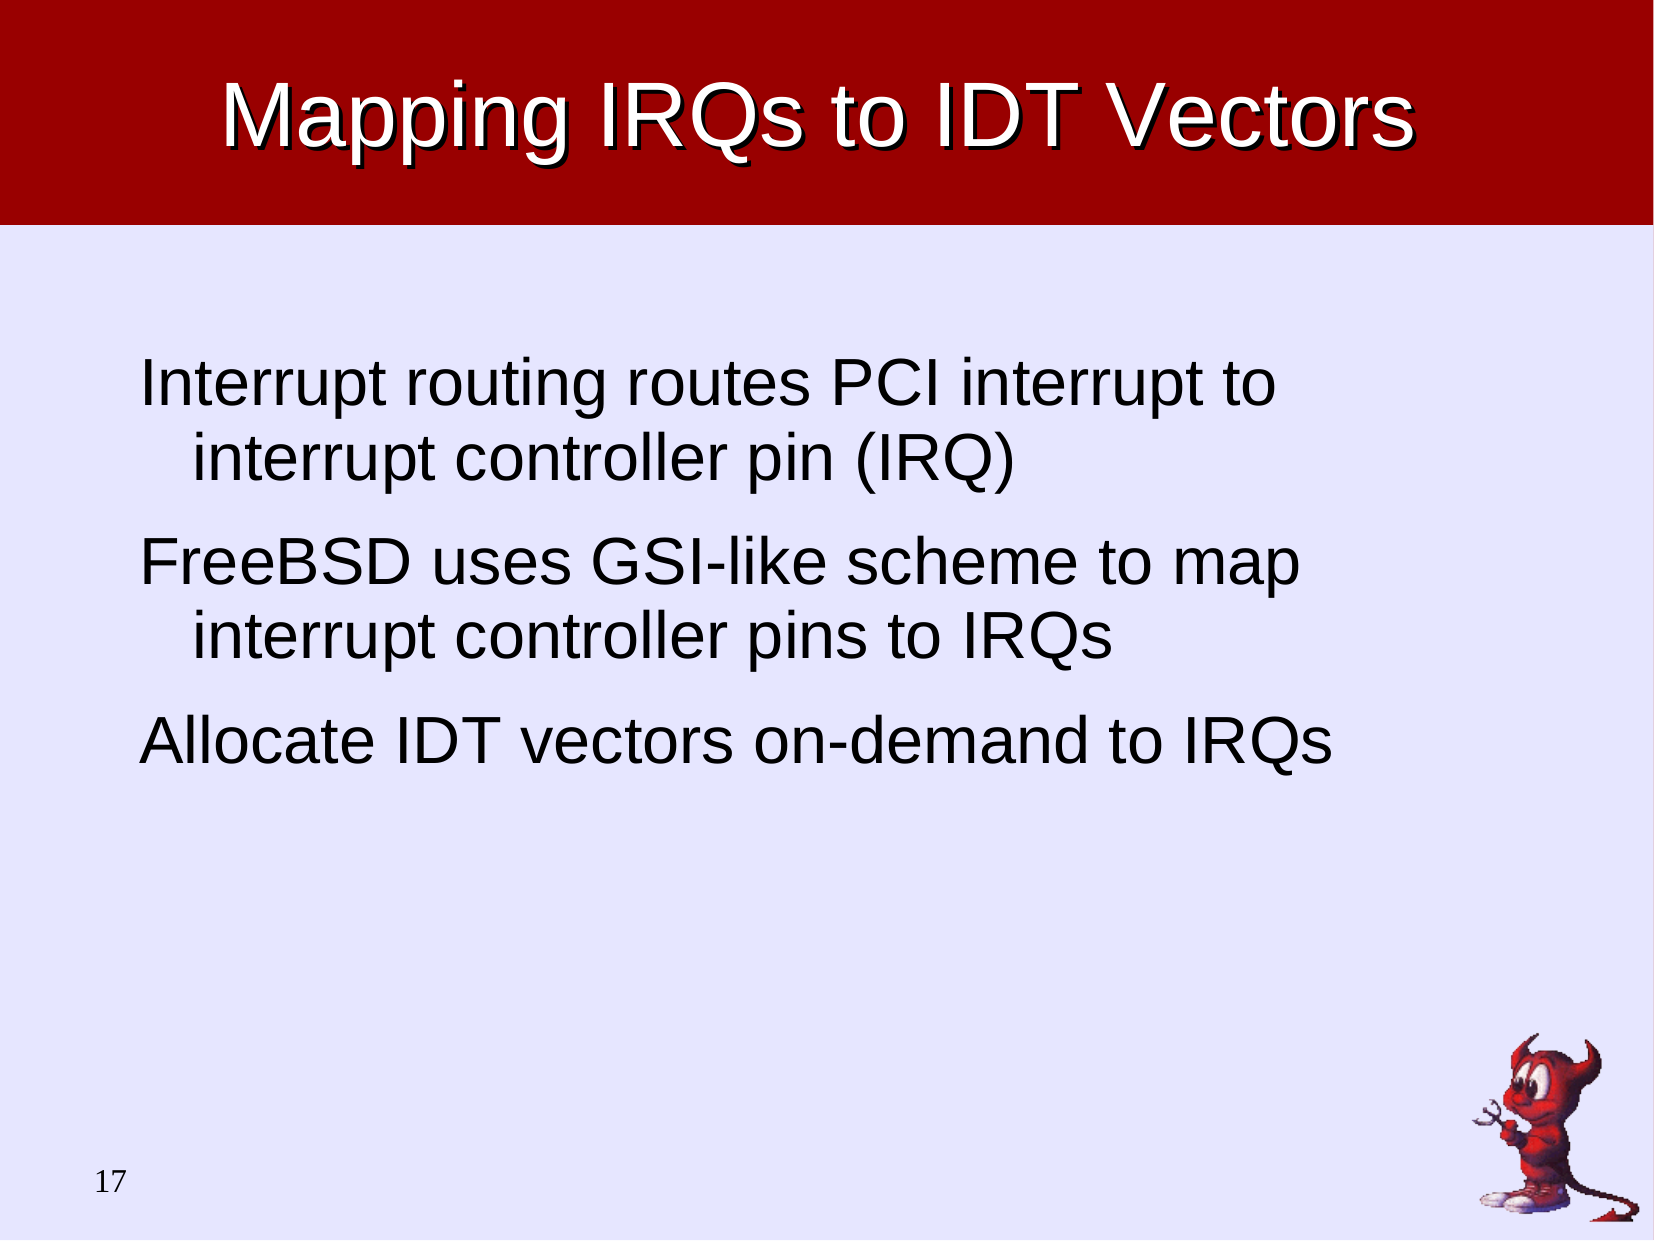

# Mapping IRQs to IDT Vectors
Interrupt routing routes PCI interrupt to interrupt controller pin (IRQ)
FreeBSD uses GSI-like scheme to map interrupt controller pins to IRQs
Allocate IDT vectors on-demand to IRQs